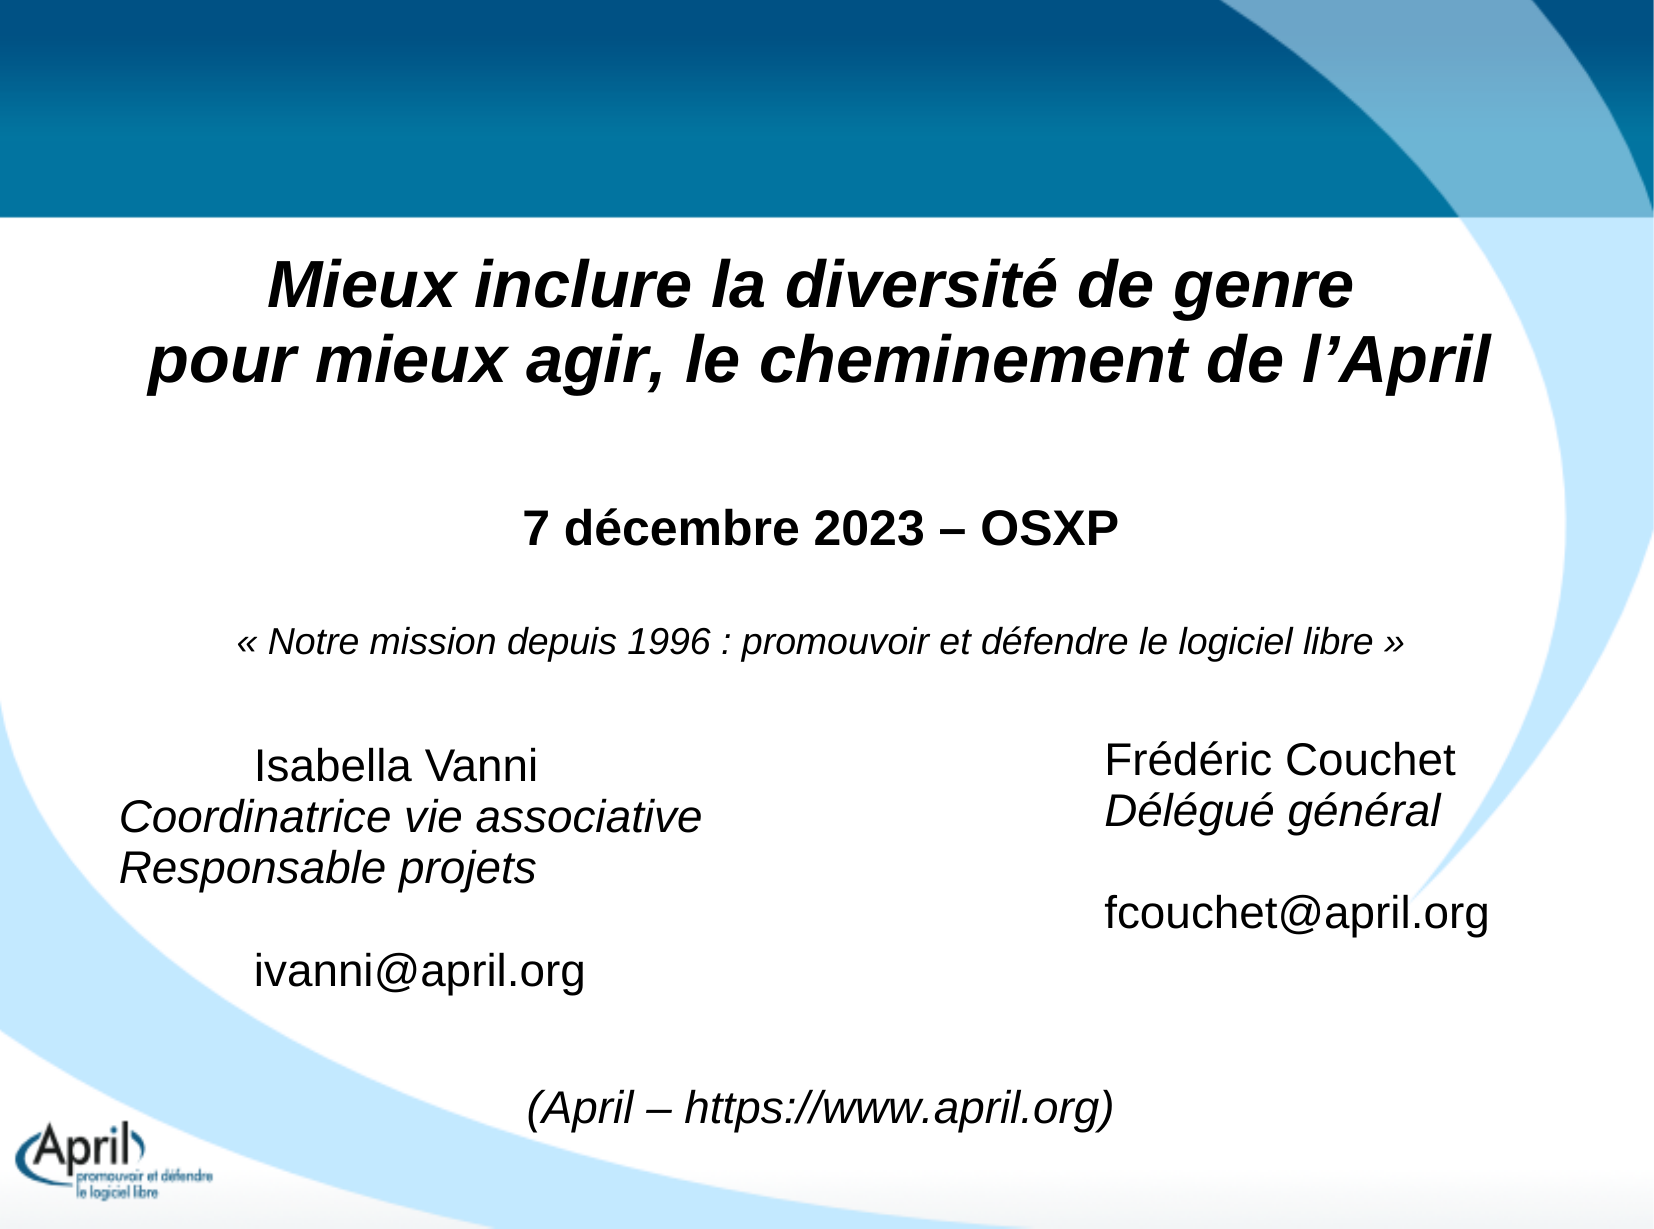

# Mieux inclure la diversité de genre
pour mieux agir, le cheminement de l’April
7 décembre 2023 – OSXP
« Notre mission depuis 1996 : promouvoir et défendre le logiciel libre »
(April – https://www.april.org)
			Frédéric Couchet
			Délégué général
			fcouchet@april.org
			Isabella Vanni
	 Coordinatrice vie associative
	 Responsable projets
			ivanni@april.org